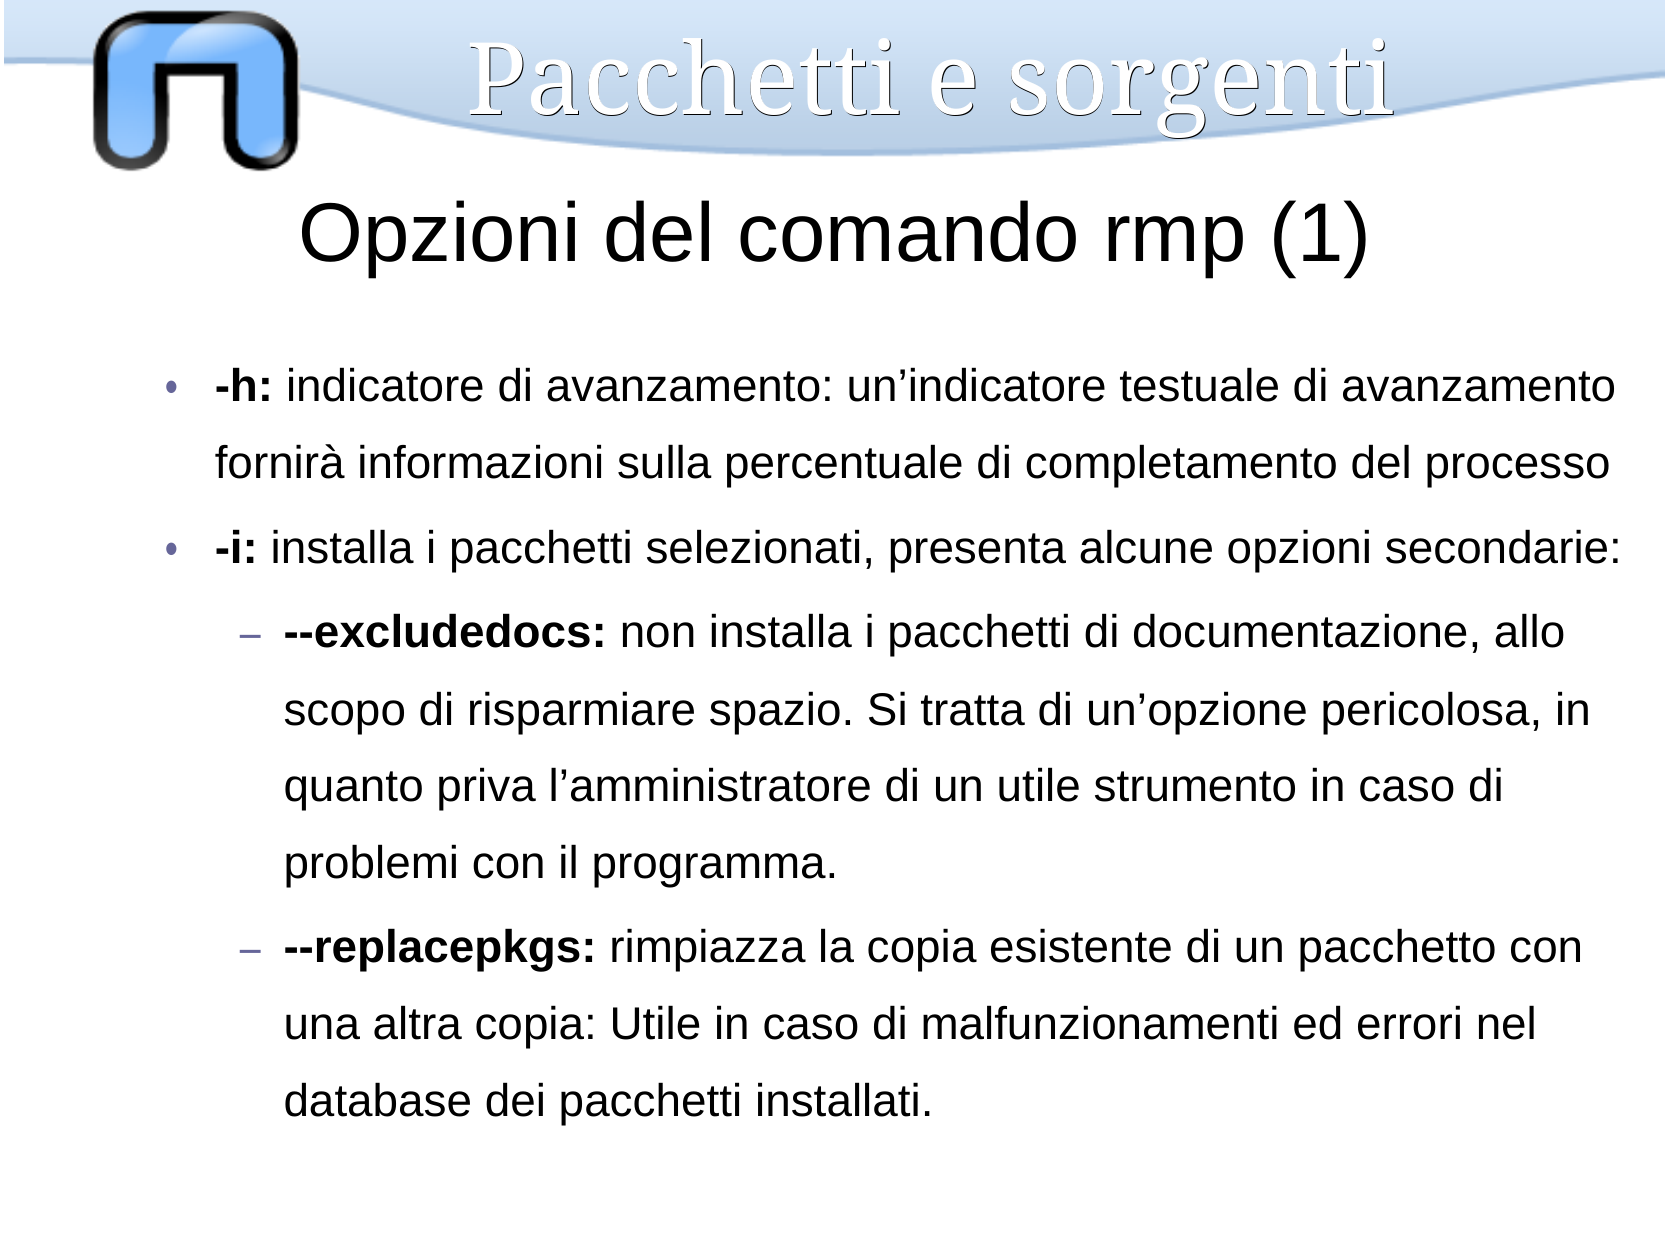

Pacchetti e sorgenti
# Opzioni del comando rmp (1)
-h: indicatore di avanzamento: un’indicatore testuale di avanzamento fornirà informazioni sulla percentuale di completamento del processo
-i: installa i pacchetti selezionati, presenta alcune opzioni secondarie:
--excludedocs: non installa i pacchetti di documentazione, allo scopo di risparmiare spazio. Si tratta di un’opzione pericolosa, in quanto priva l’amministratore di un utile strumento in caso di problemi con il programma.
--replacepkgs: rimpiazza la copia esistente di un pacchetto con una altra copia: Utile in caso di malfunzionamenti ed errori nel database dei pacchetti installati.